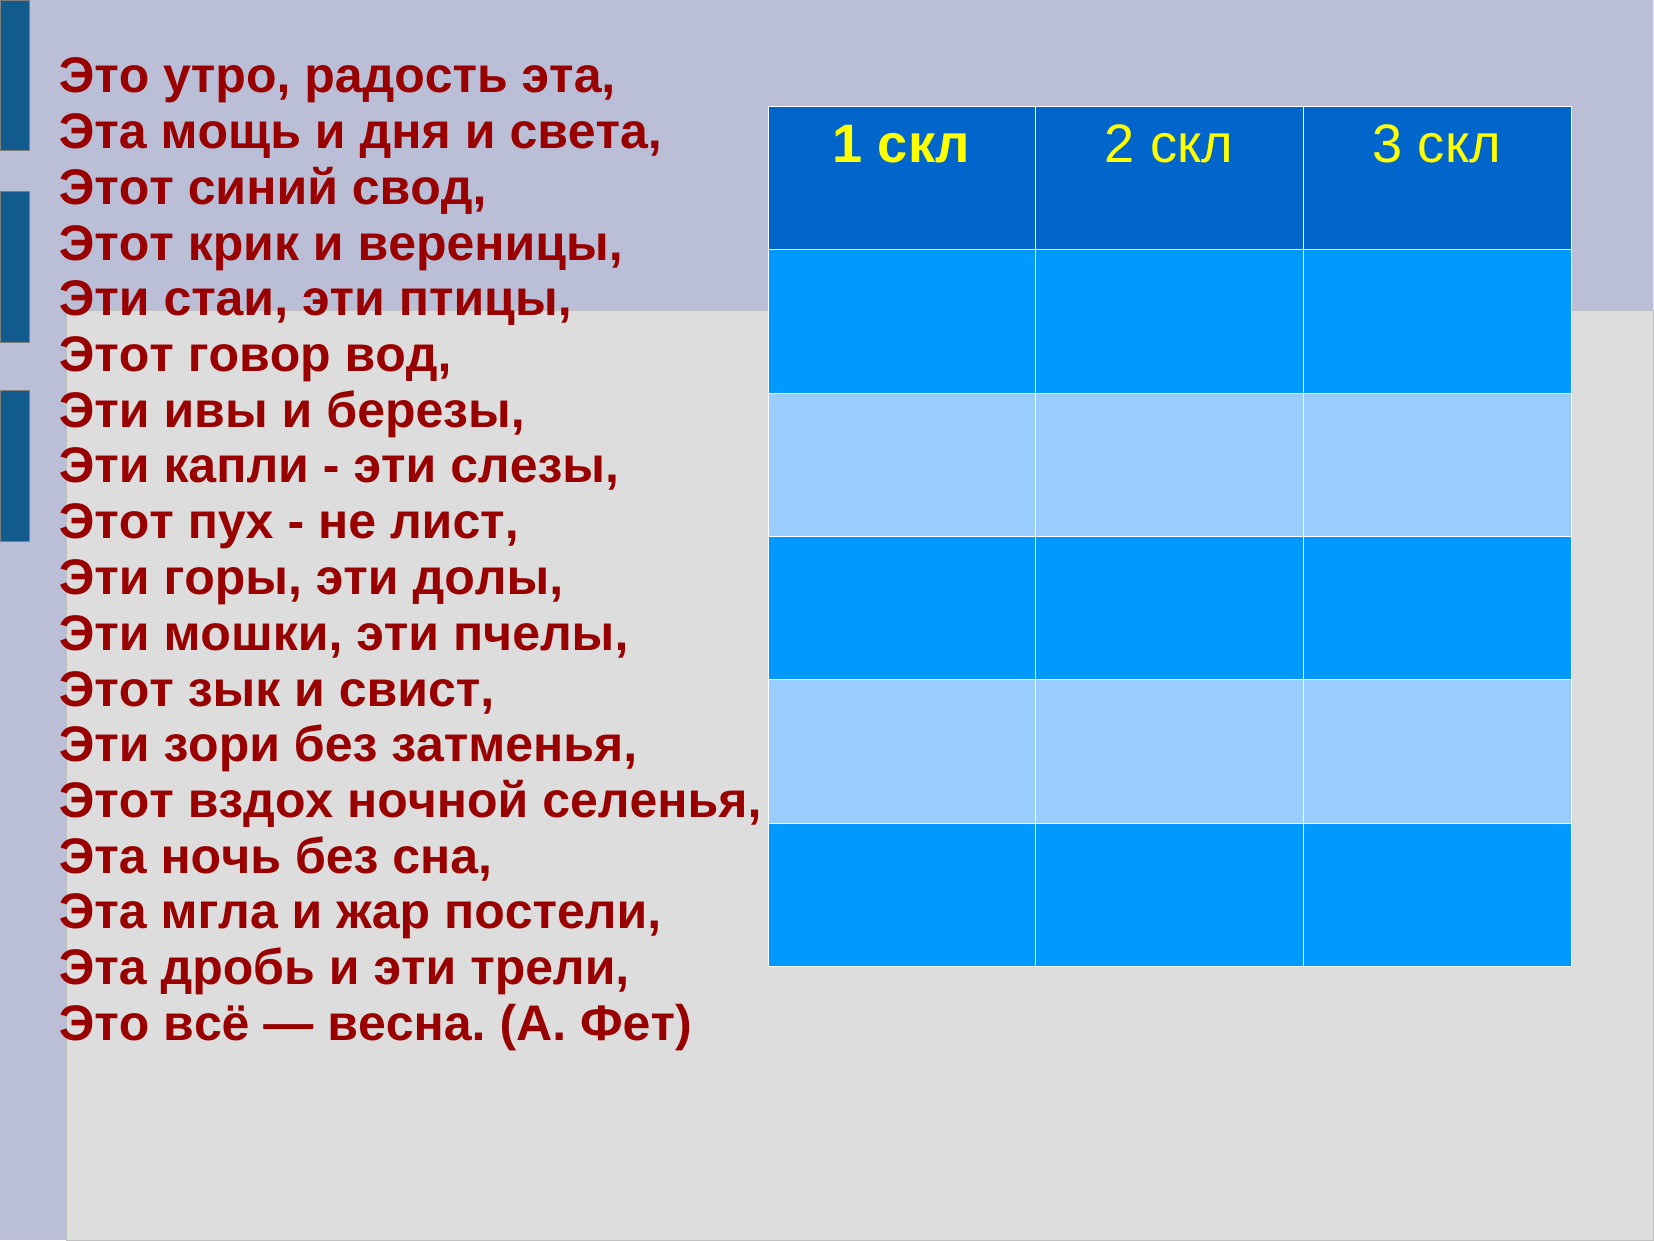

# Это утро, радость эта, Эта мощь и дня и света, Этот синий свод, Этот крик и вереницы, Эти стаи, эти птицы, Этот говор вод, Эти ивы и березы, Эти капли - эти слезы, Этот пух - не лист, Эти горы, эти долы, Эти мошки, эти пчелы, Этот зык и свист, Эти зори без затменья, Этот вздох ночной селенья, Эта ночь без сна, Эта мгла и жар постели, Эта дробь и эти трели, Это всё — весна. (А. Фет)
| 1 скл | 2 скл | 3 скл |
| --- | --- | --- |
| | | |
| | | |
| | | |
| | | |
| | | |